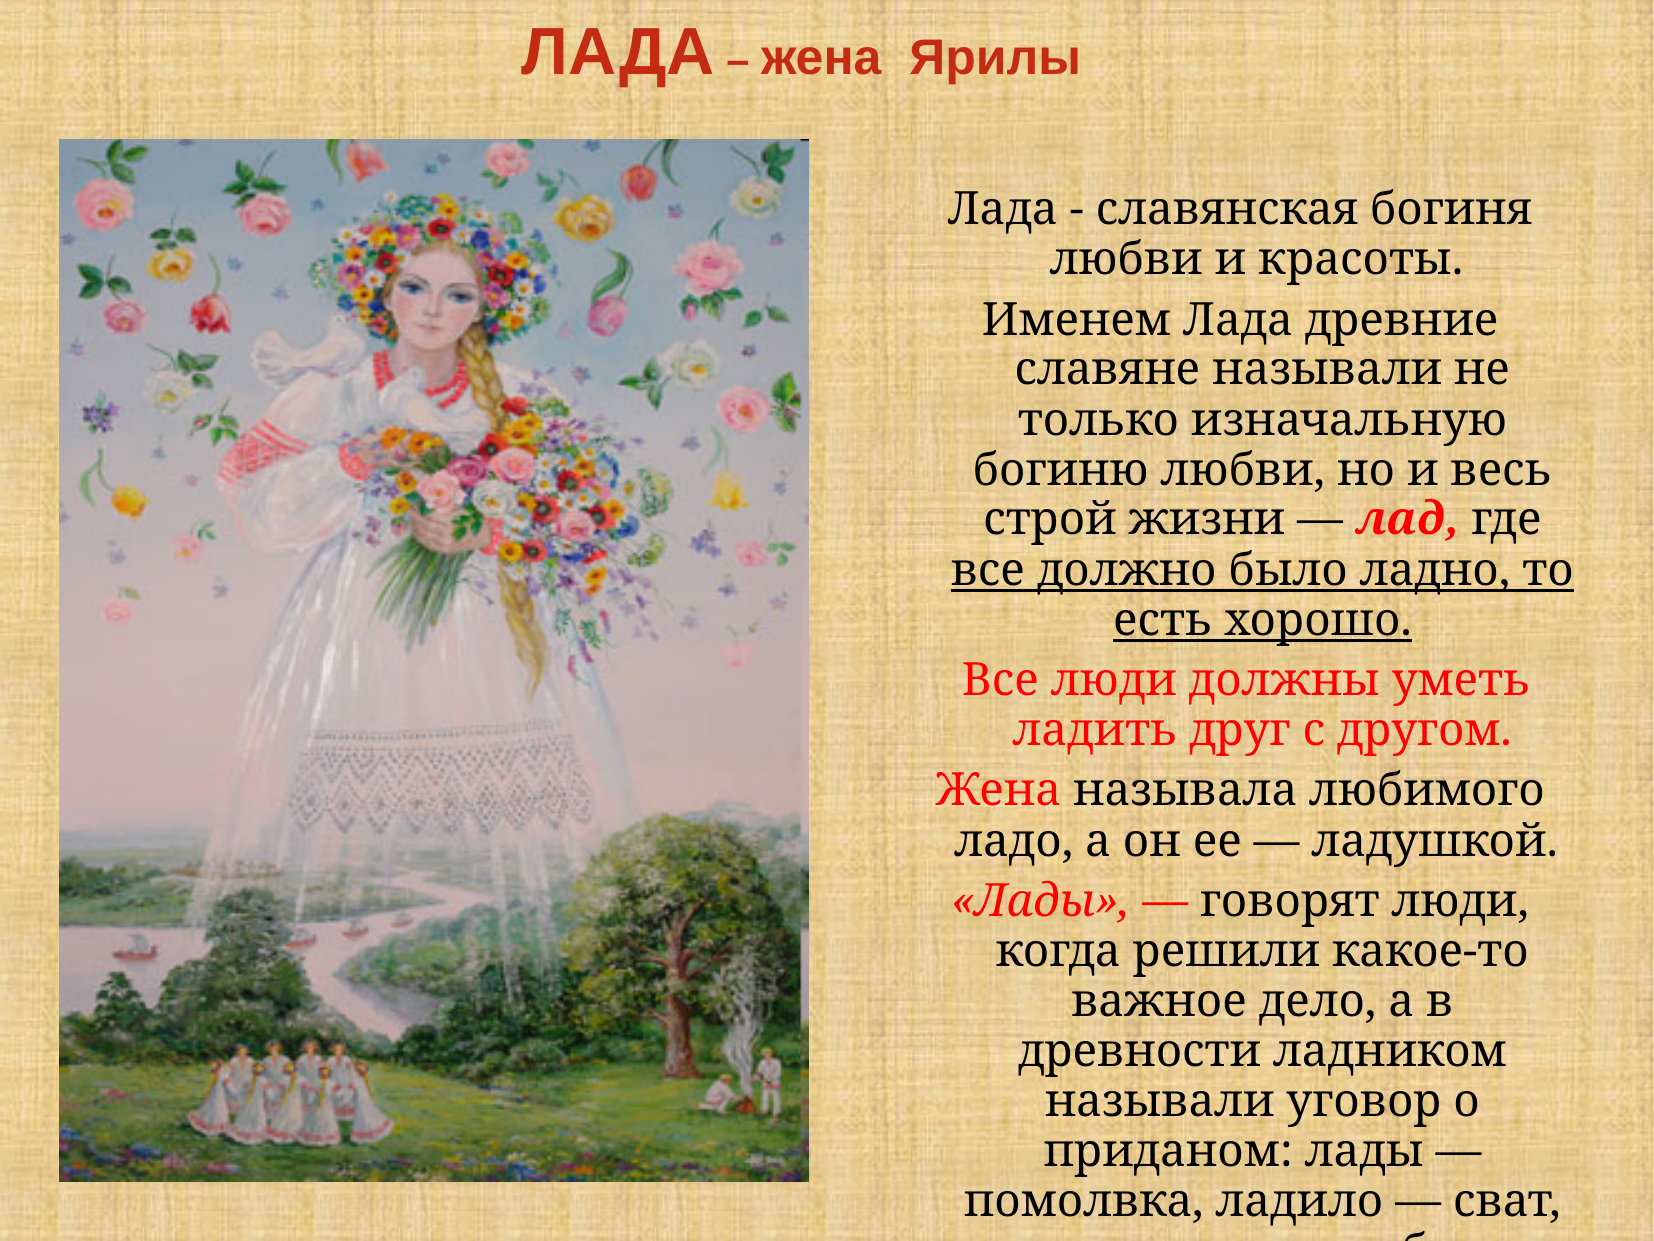

ЛАДА – жена Ярилы
Лада - славянская богиня любви и красоты.
Именем Лада древние славяне называли не только изначальную богиню любви, но и весь строй жизни — лад, где все должно было ладно, то есть хорошо.
 Все люди должны уметь ладить друг с другом.
Жена называла любимого ладо, а он ее — ладушкой.
«Лады», — говорят люди, когда решили какое-то важное дело, а в древности ладником называли уговор о приданом: лады — помолвка, ладило — сват, ладканя — свадебная песня